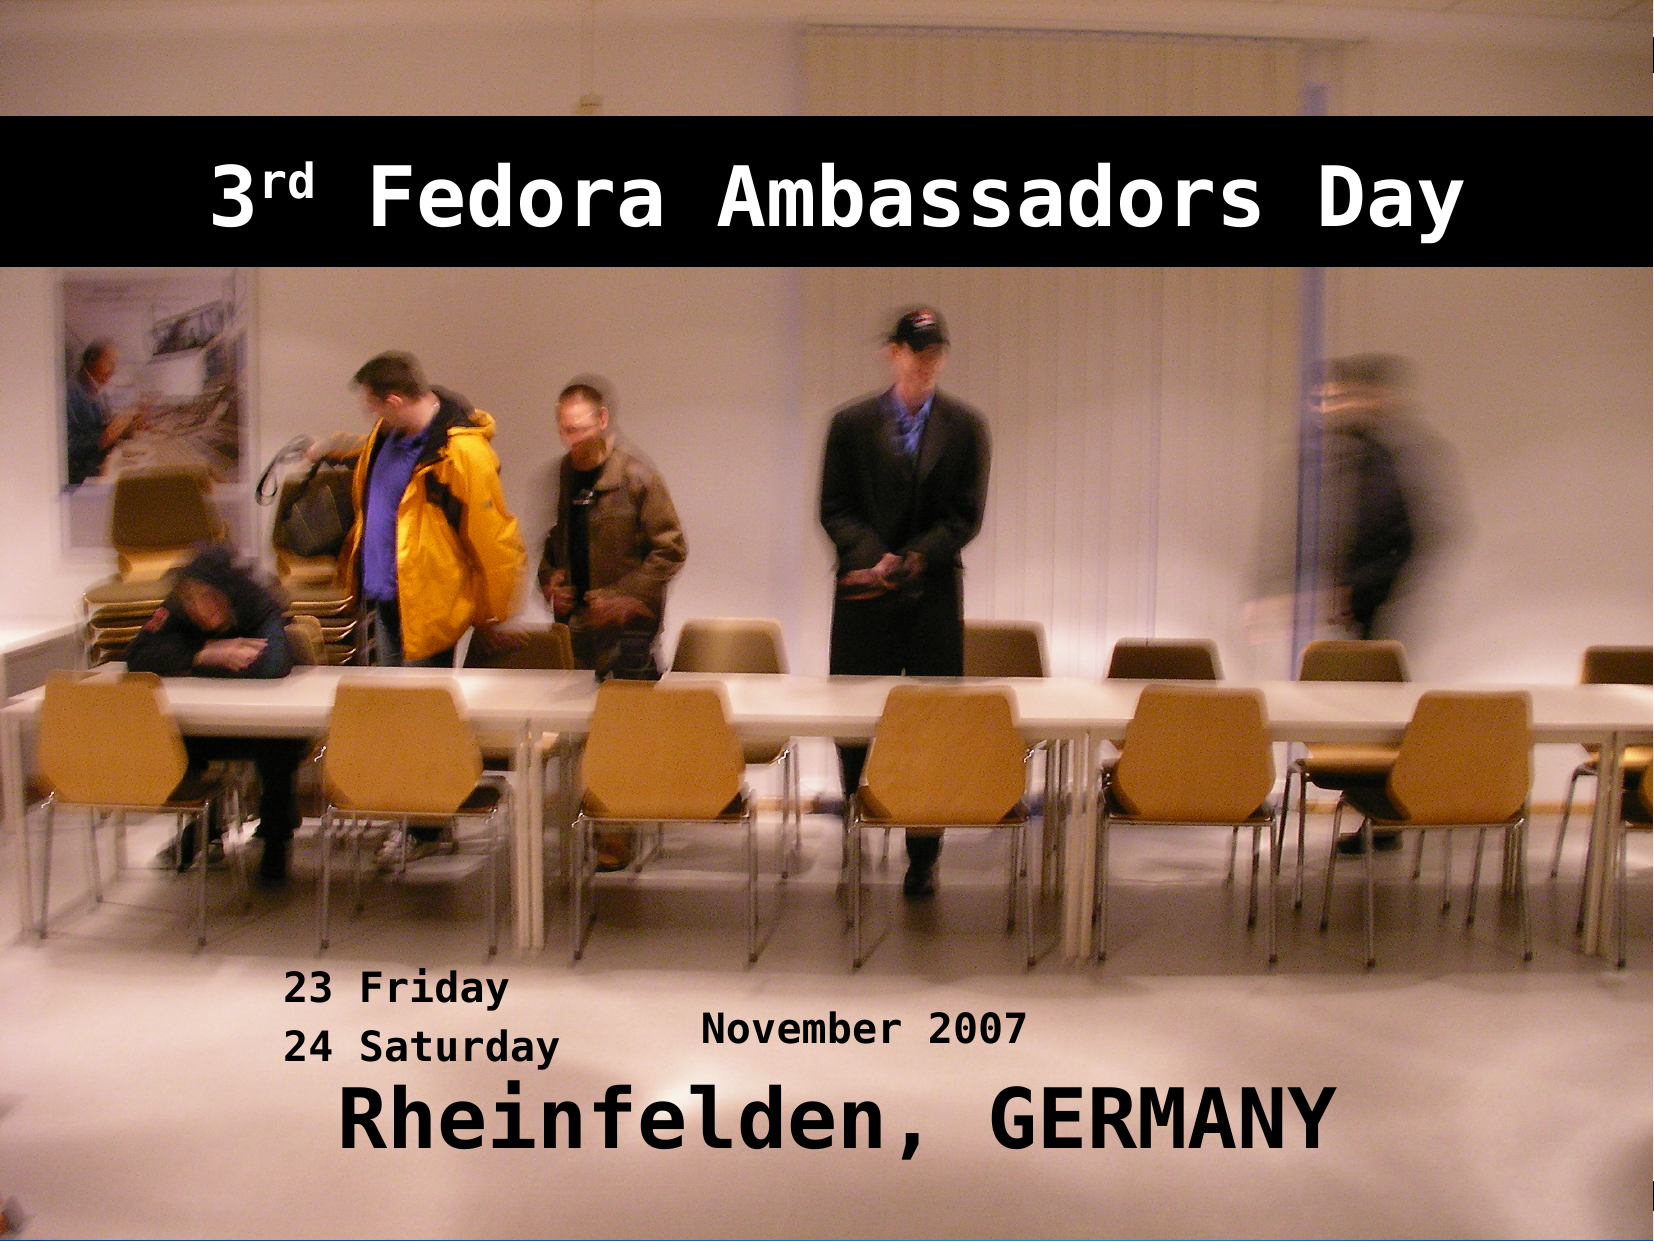

3rd Fedora Ambassadors Day
	23 Friday
	24 Saturday
Rheinfelden, GERMANY
November 2007